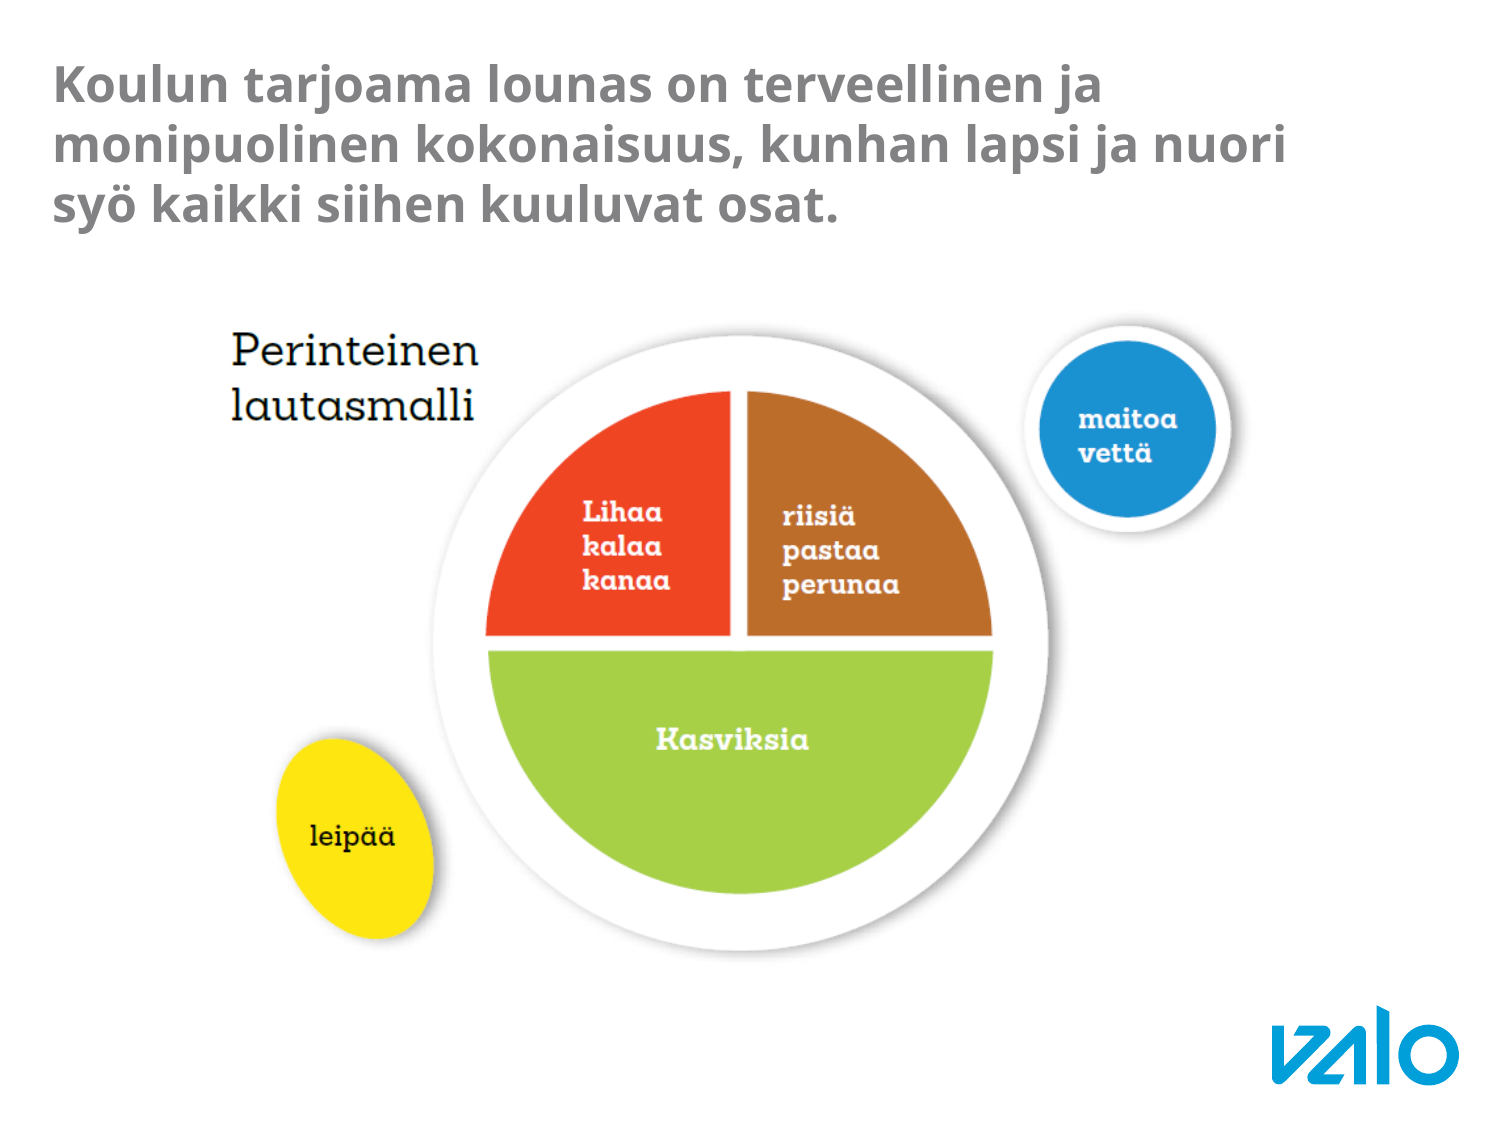

# Koulun tarjoama lounas on terveellinen ja monipuolinen kokonaisuus, kunhan lapsi ja nuori syö kaikki siihen kuuluvat osat.